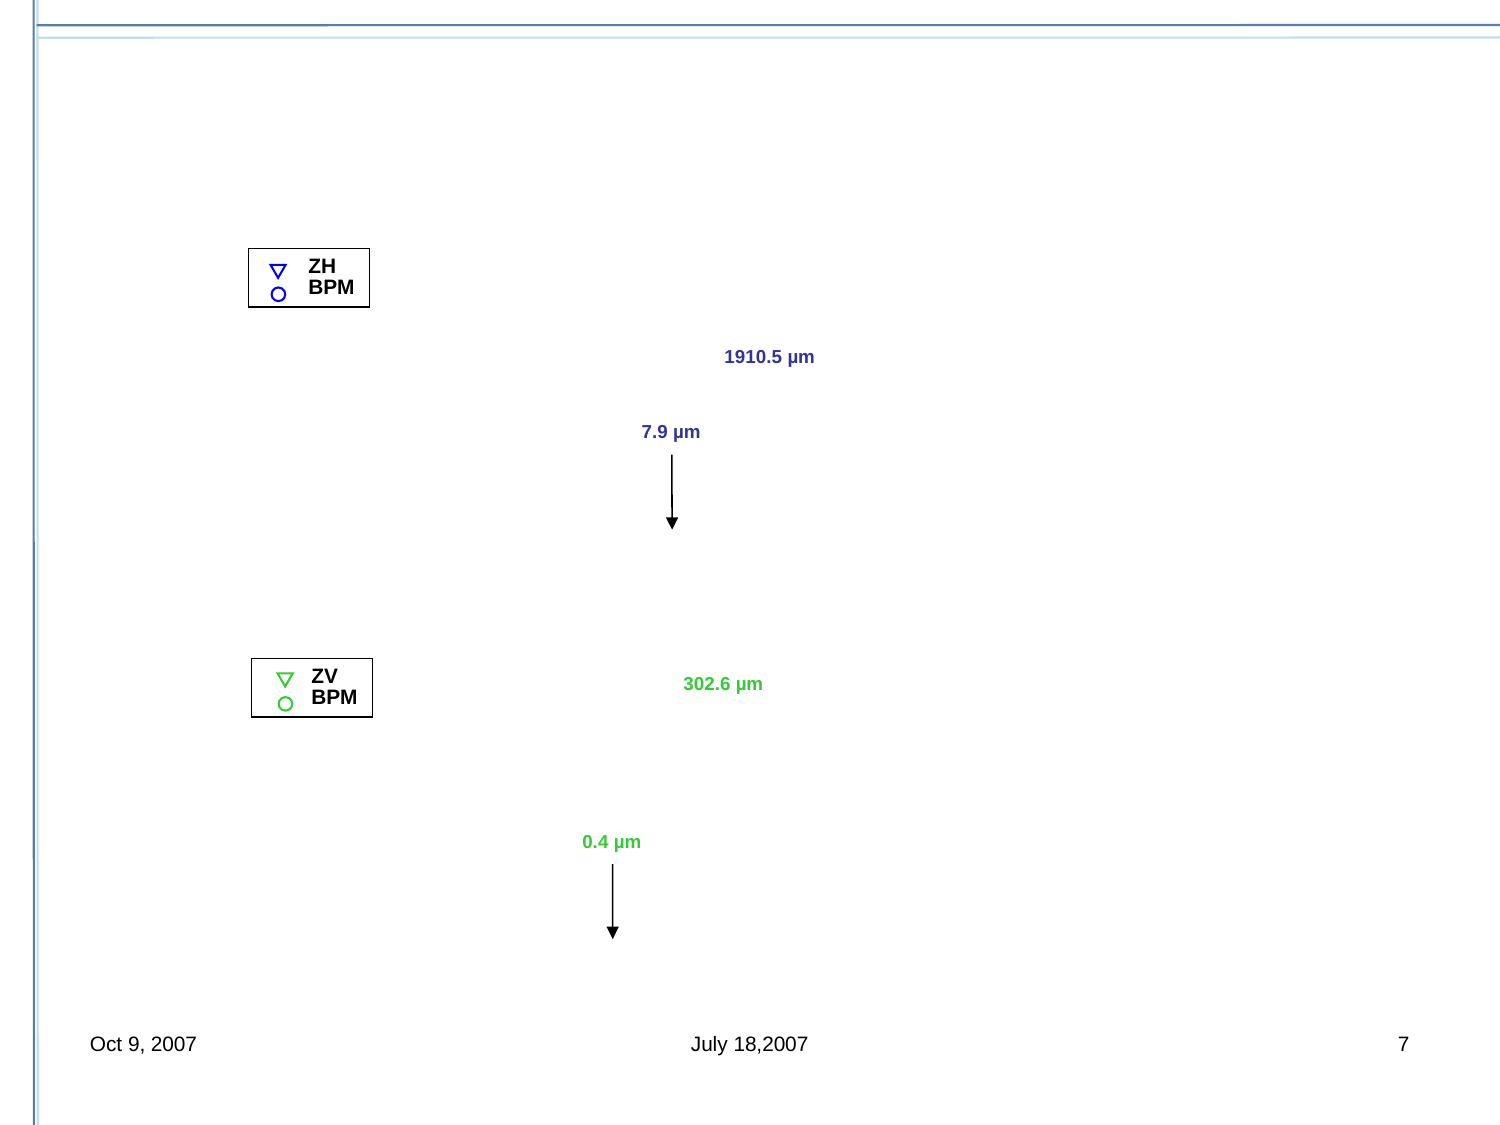

ZH
BPM
1910.5 µm
7.9 µm
ZV
BPM
302.6 µm
0.4 µm
Mark Woodley, SLAC
July 18,2007
7